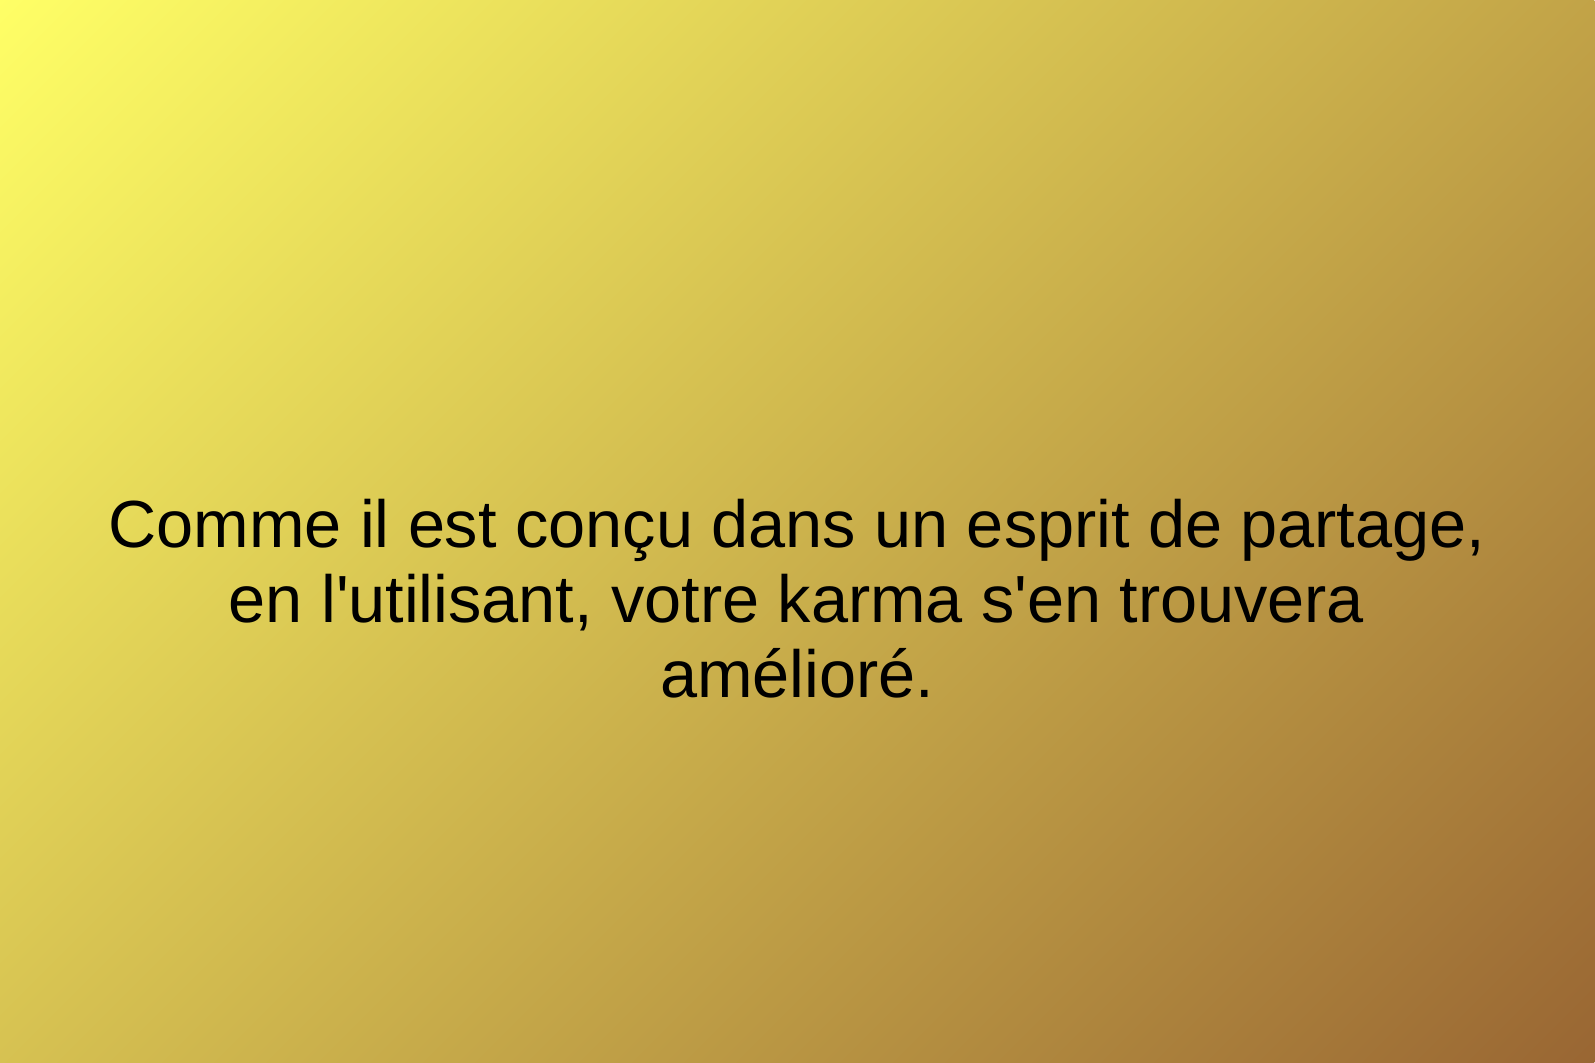

Comme il est conçu dans un esprit de partage, en l'utilisant, votre karma s'en trouvera amélioré.